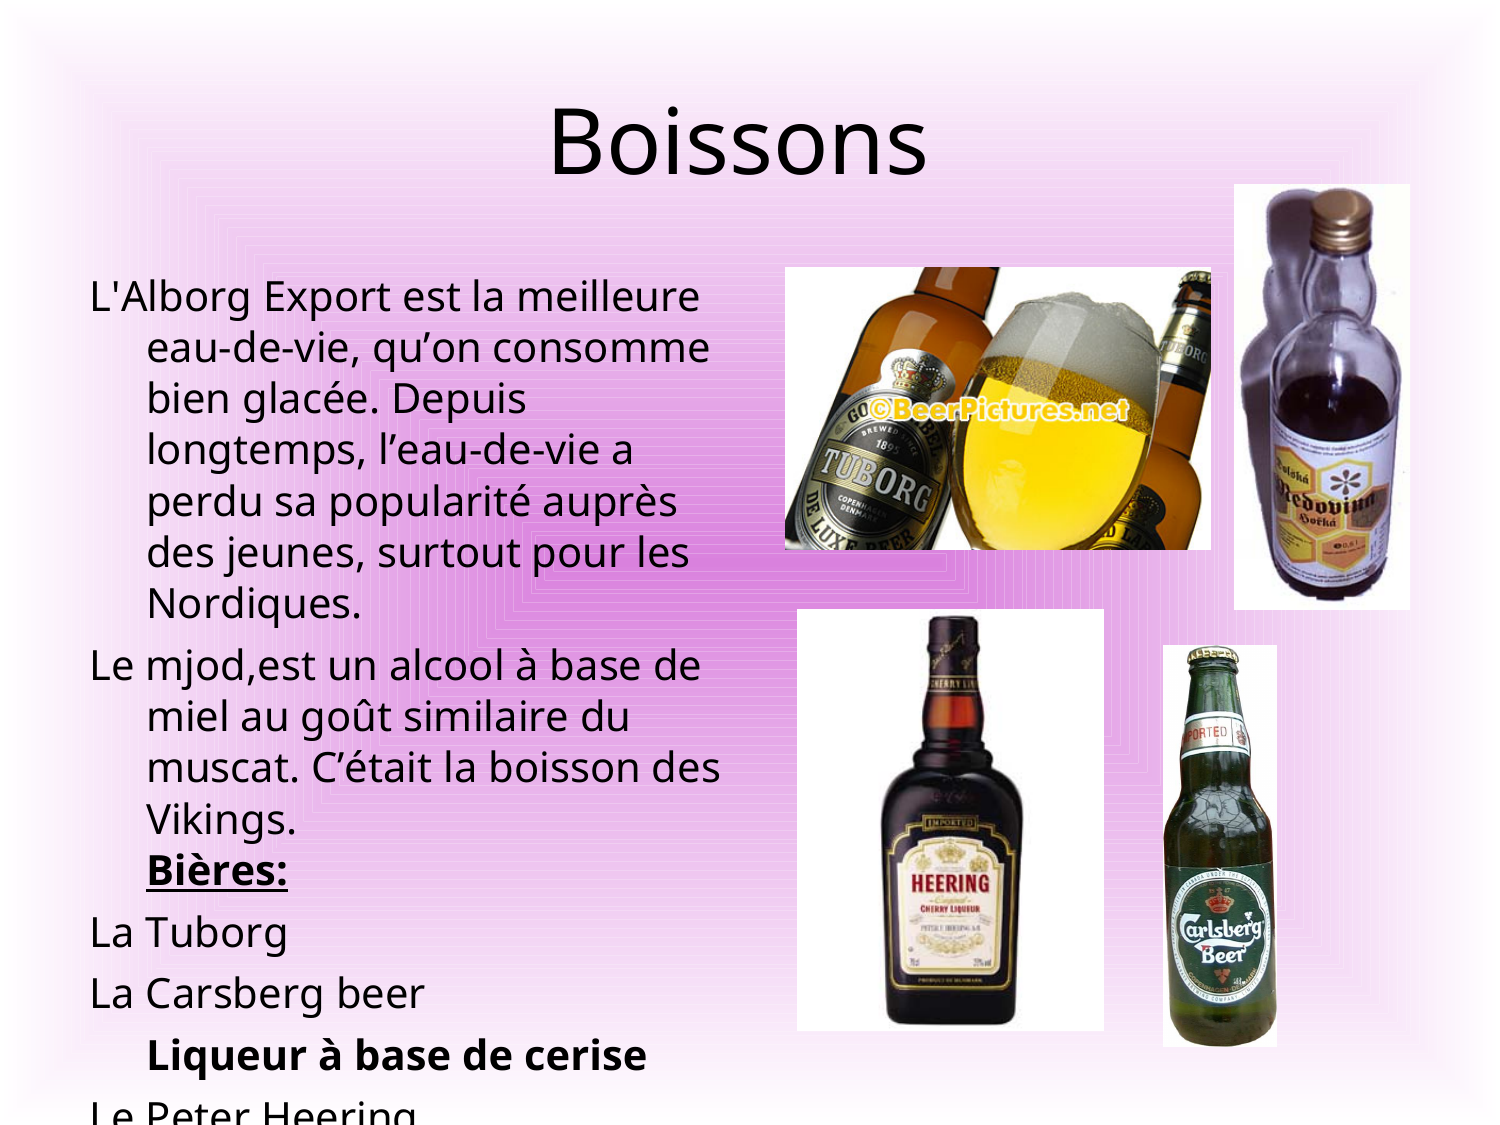

# Boissons
L'Alborg Export est la meilleure eau-de-vie, qu’on consomme bien glacée. Depuis longtemps, l’eau-de-vie a perdu sa popularité auprès des jeunes, surtout pour les Nordiques.
Le mjod,est un alcool à base de miel au goût similaire du muscat. C’était la boisson des Vikings.
Bières:
La Tuborg
La Carsberg beer
	Liqueur à base de cerise
Le Peter Heering